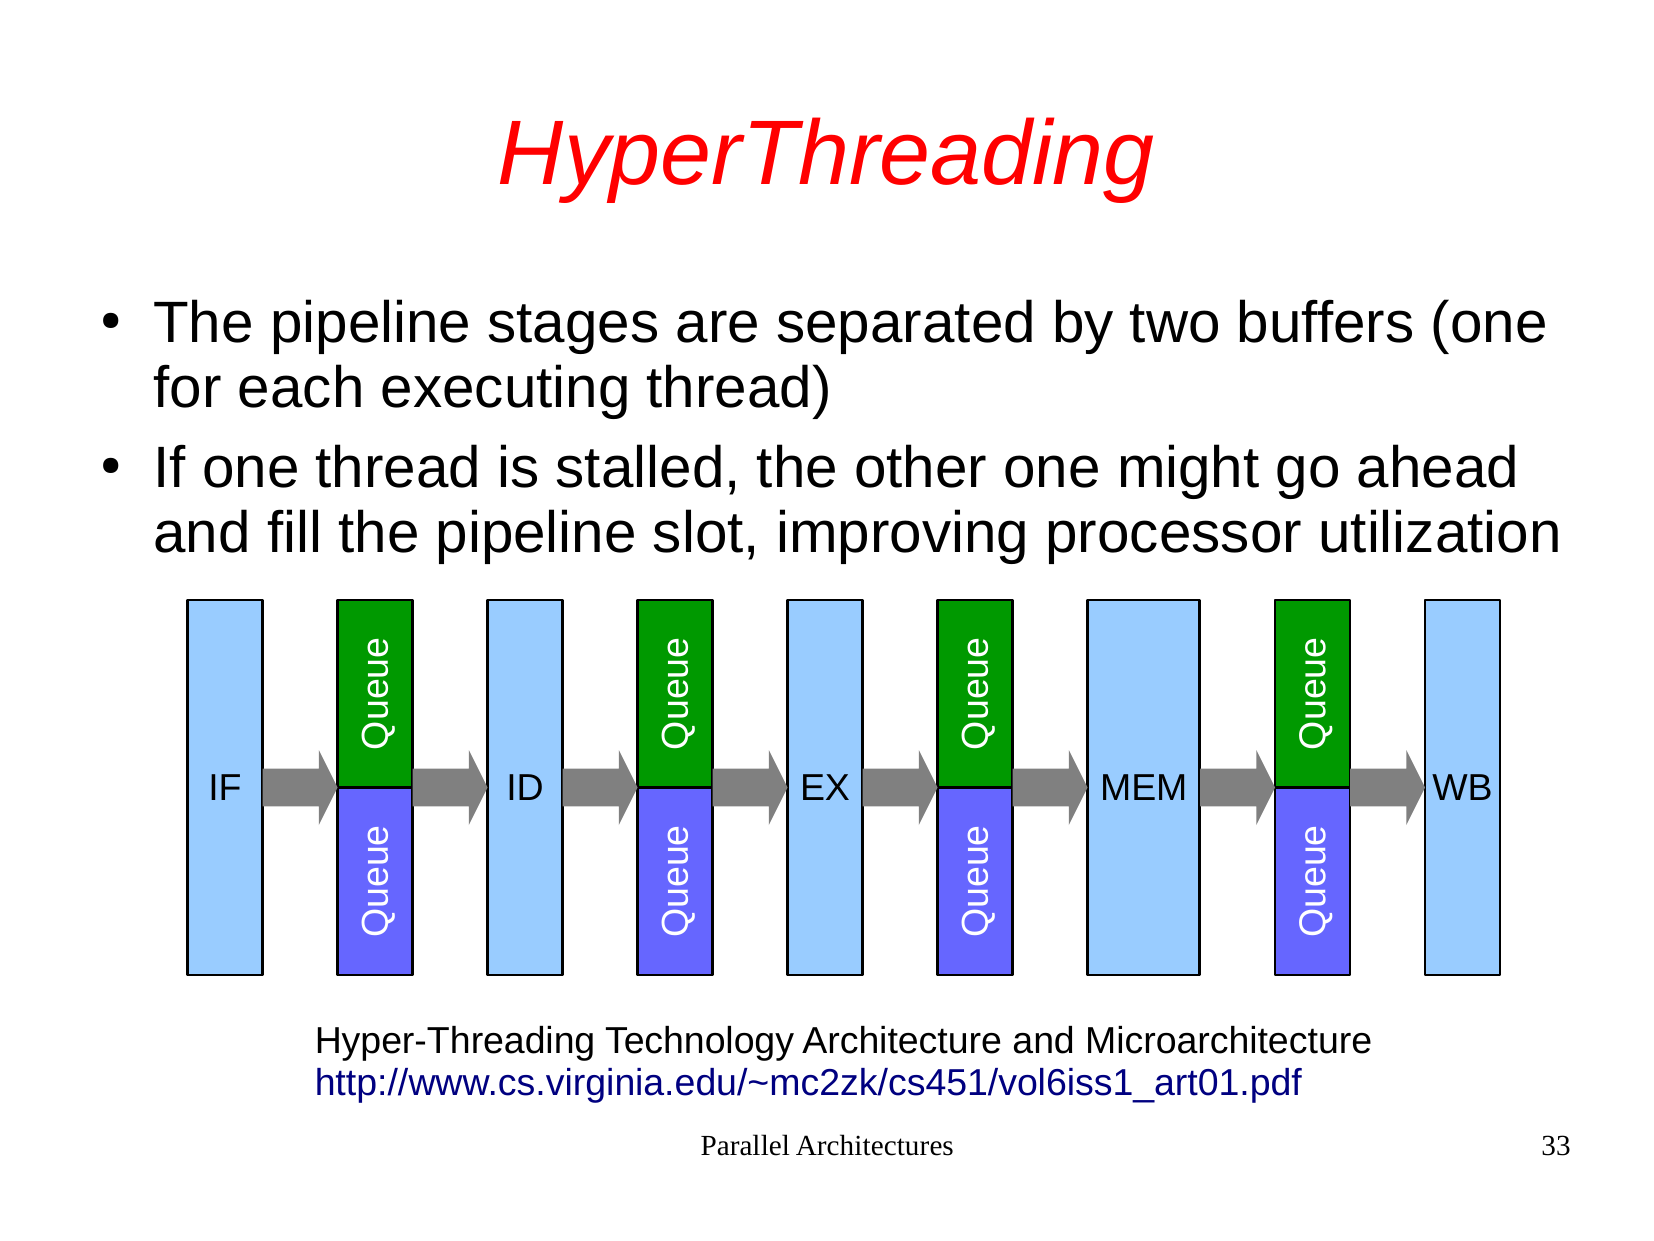

# HyperThreading
The pipeline stages are separated by two buffers (one for each executing thread)
If one thread is stalled, the other one might go ahead and fill the pipeline slot, improving processor utilization
IF
ID
EX
MEM
WB
Queue
Queue
Queue
Queue
Queue
Queue
Queue
Queue
Hyper-Threading Technology Architecture and Microarchitecture http://www.cs.virginia.edu/~mc2zk/cs451/vol6iss1_art01.pdf
Parallel Architectures
33